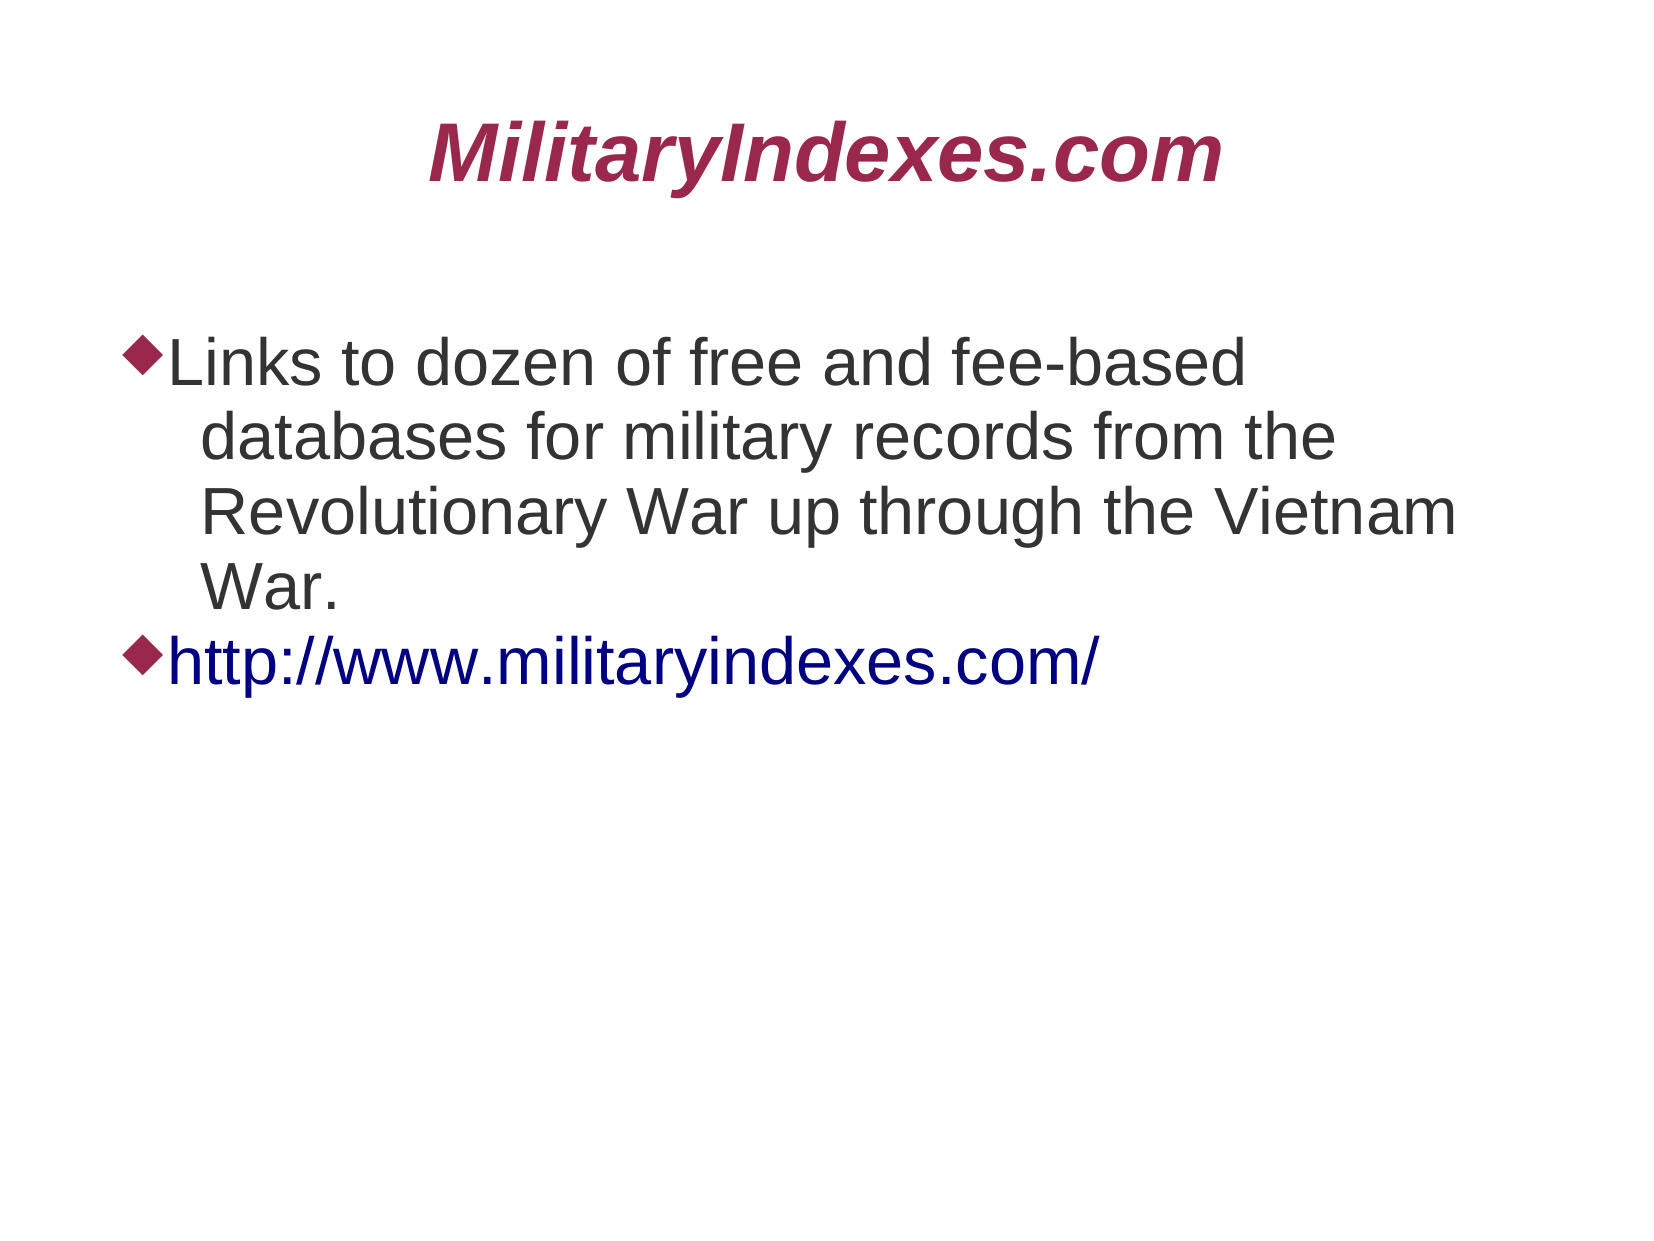

# MilitaryIndexes.com
Links to dozen of free and fee-based databases for military records from the Revolutionary War up through the Vietnam War.
http://www.militaryindexes.com/